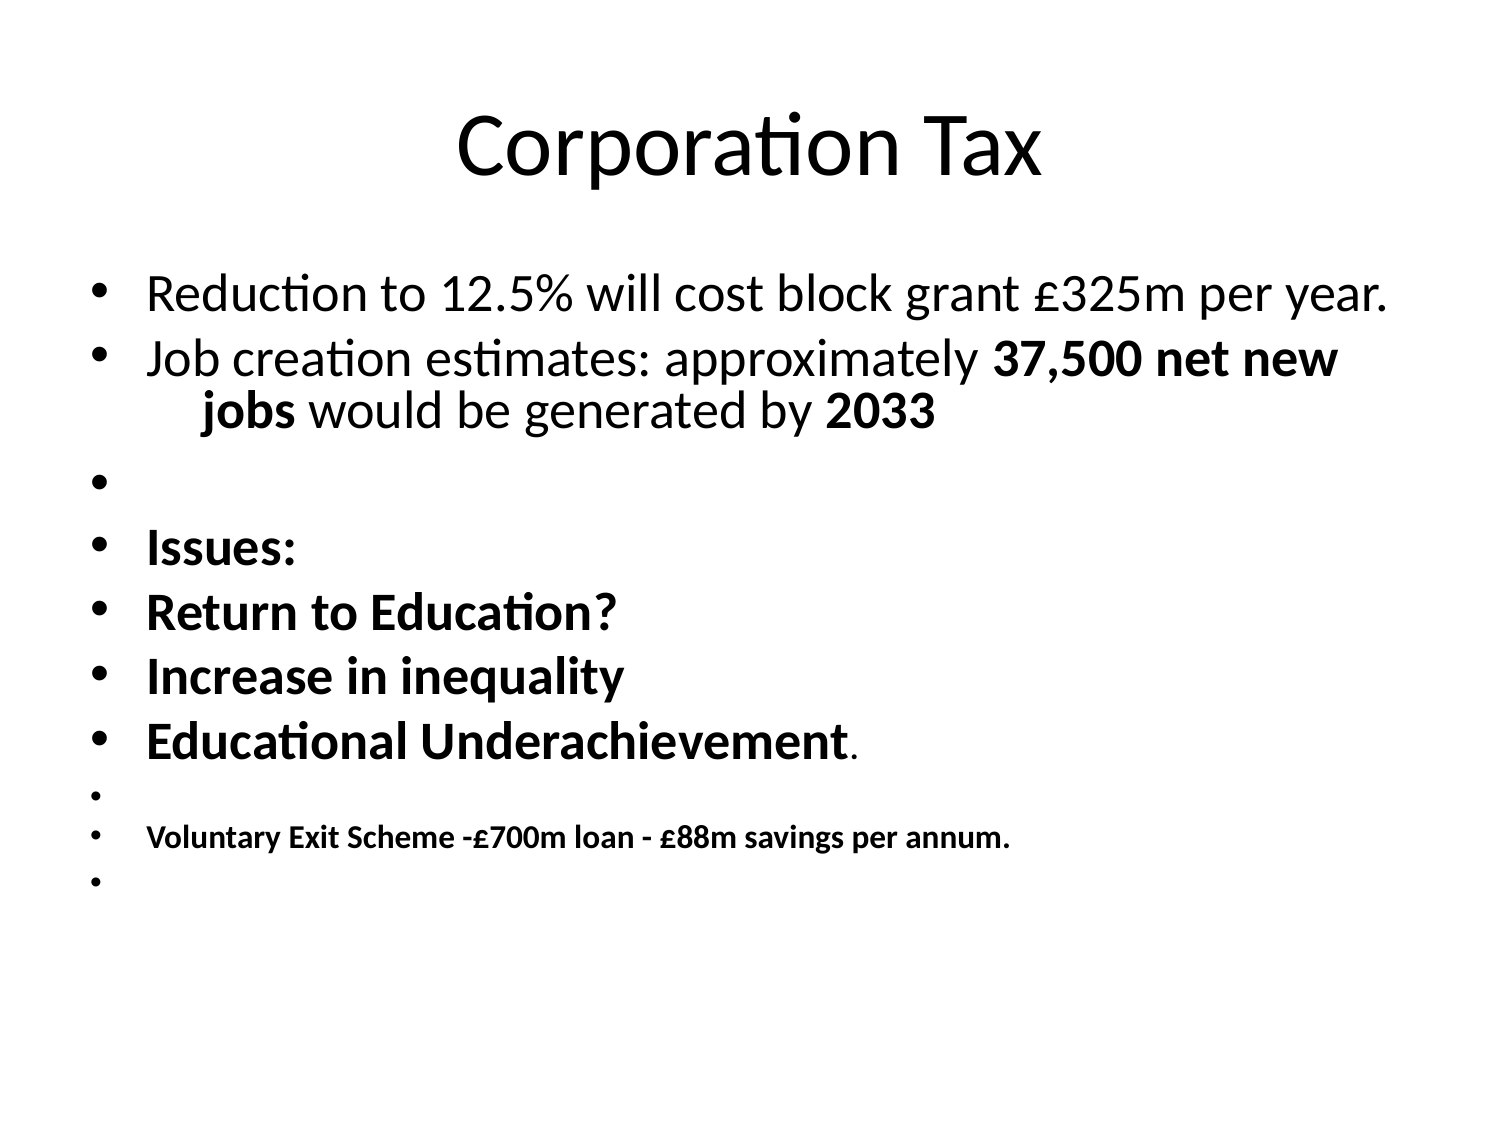

# Corporation Tax
Reduction to 12.5% will cost block grant £325m per year.
Job creation estimates: approximately 37,500 net new jobs would be generated by 2033
Issues:
Return to Education?
Increase in inequality
Educational Underachievement.
Voluntary Exit Scheme -£700m loan - £88m savings per annum.